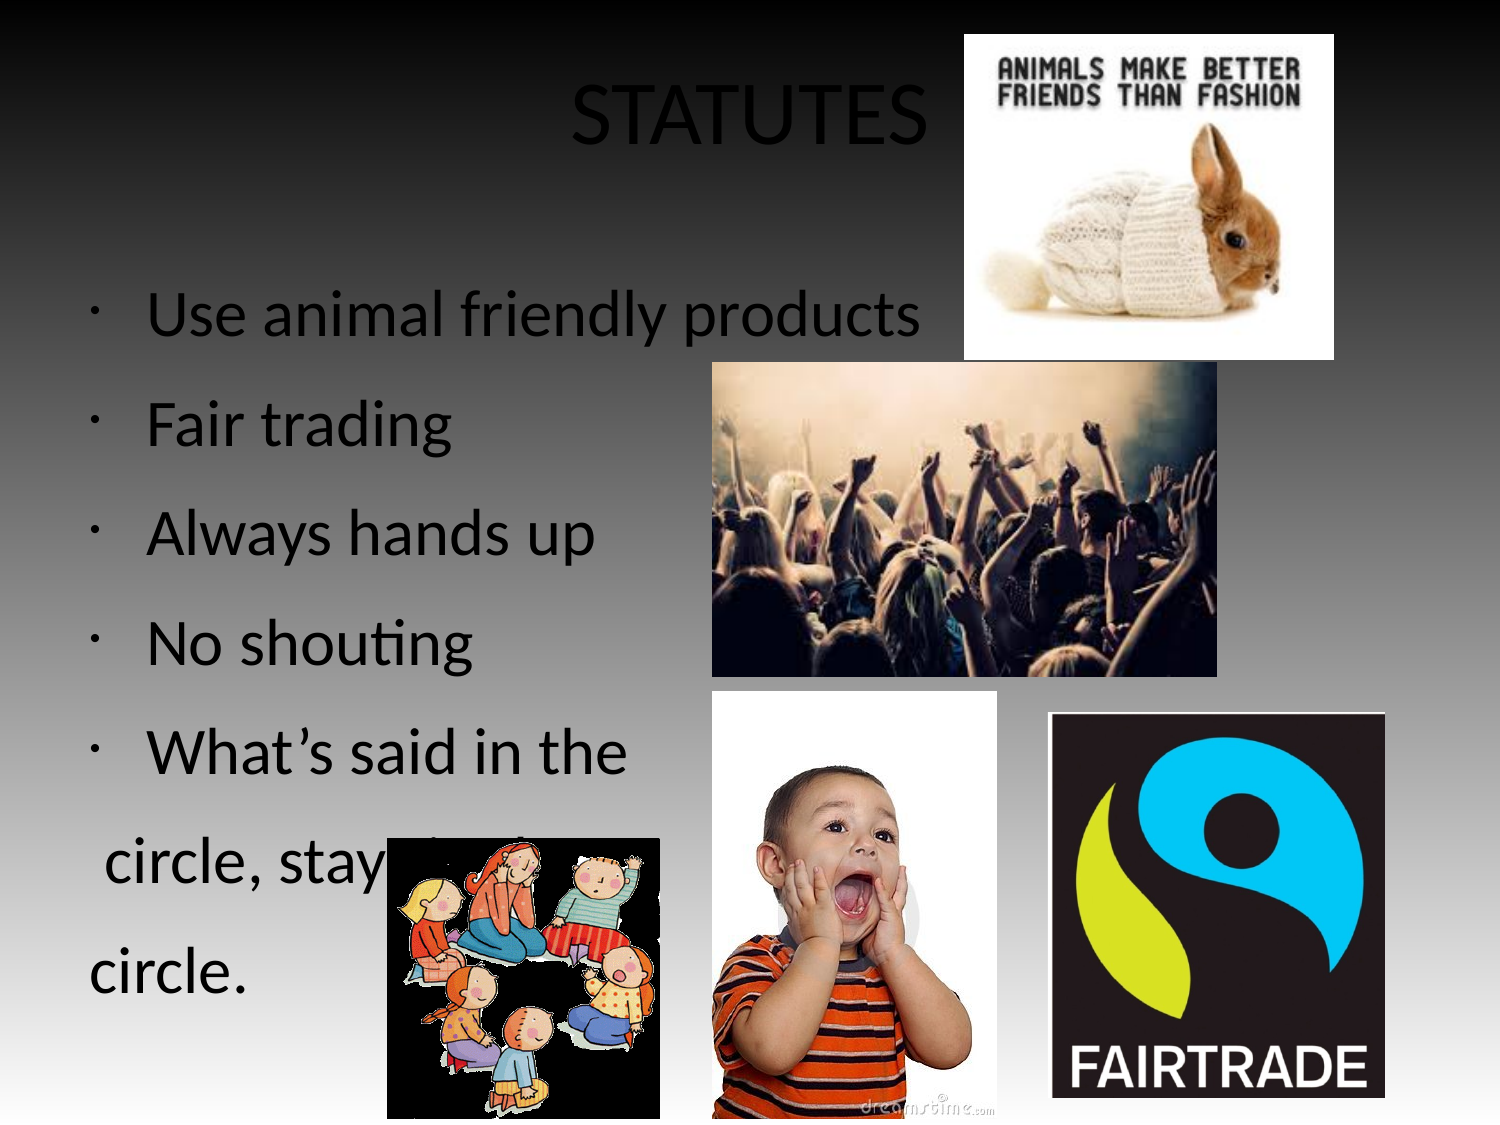

# STATUTES
Use animal friendly products
Fair trading
Always hands up
No shouting
What’s said in the
 circle, stays in the
circle.